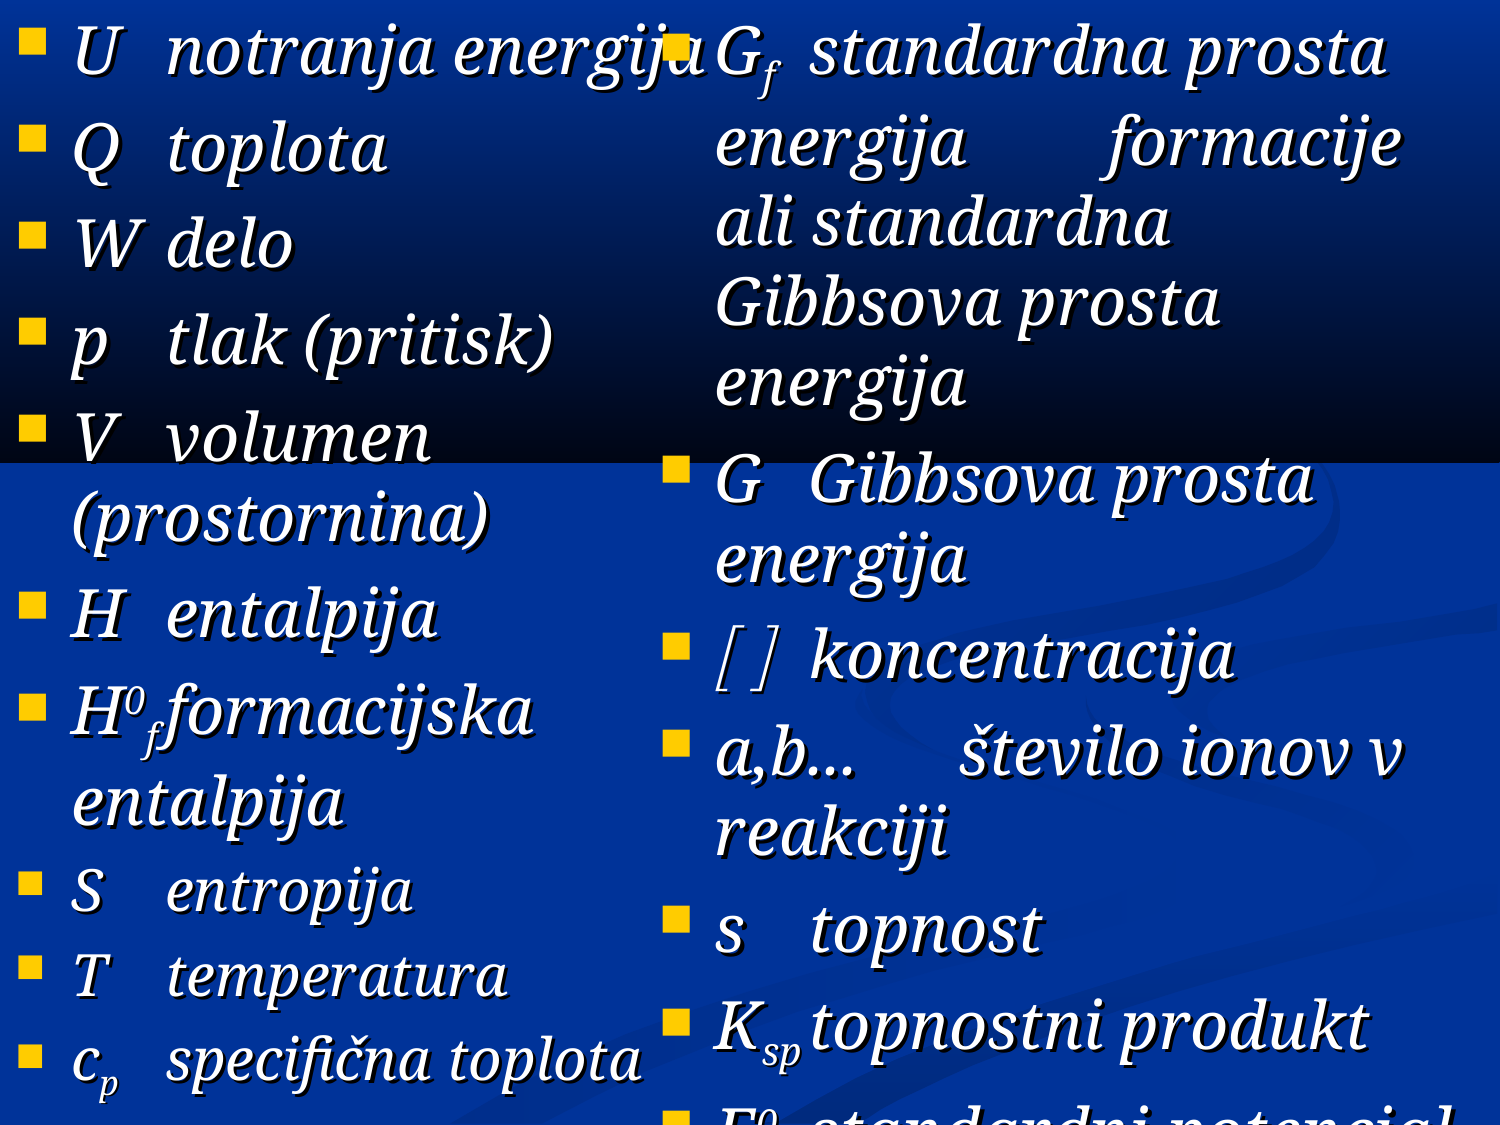

# U	notranja energija
Q	toplota
W	delo
p	tlak (pritisk)
V	volumen (prostornina)
H	entalpija
H0f	formacijska entalpija
S	entropija
T	temperatura
cp	specifična toplota
298K = 25oC (ss)
R = 8.31 J/mol deg
Gf	standardna prosta energija 	formacije ali standardna 	Gibbsova prosta energija
G	Gibbsova prosta energija
 	koncentracija
a,b...	število ionov v reakciji
s	topnost
Ksp	topnostni produkt
E0	standardni potencial
N	število elektonov (e-)
F = 9650 J/mol